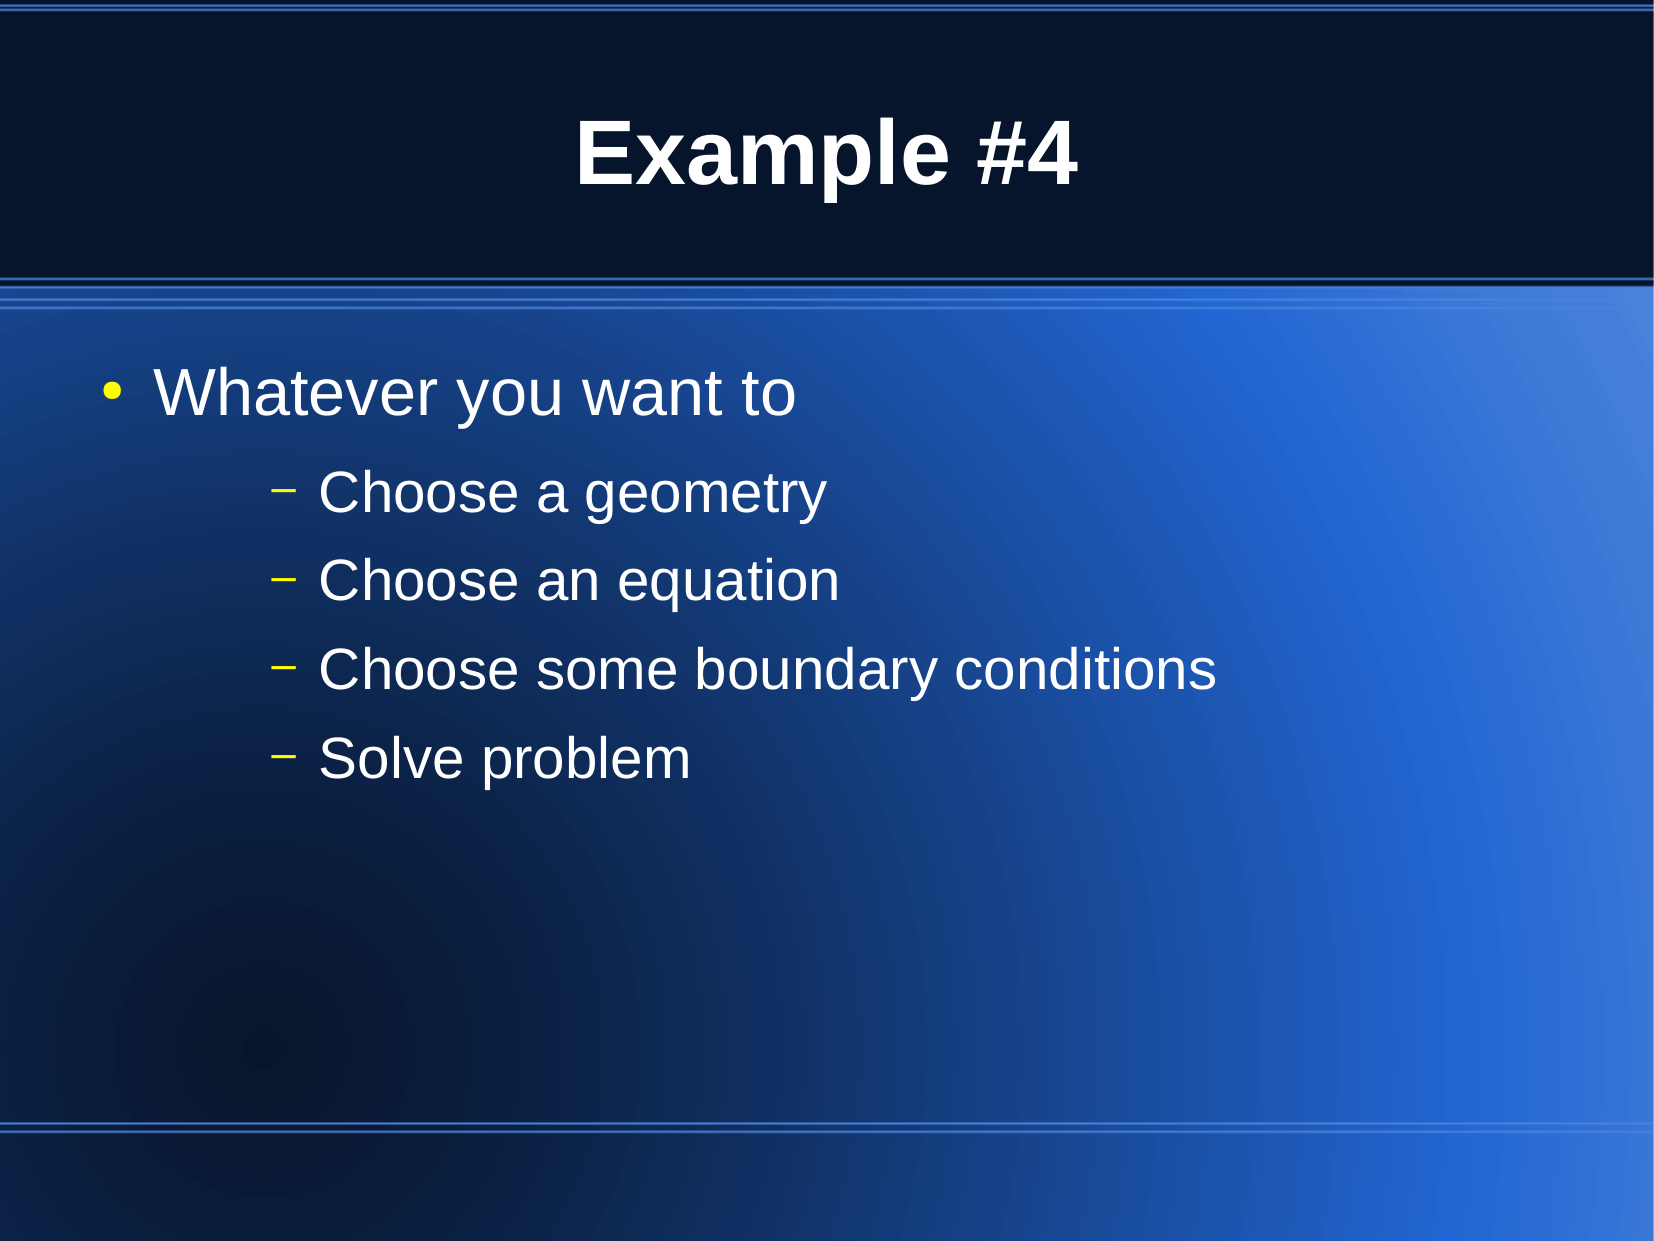

# Example #4
Whatever you want to
Choose a geometry
Choose an equation
Choose some boundary conditions
Solve problem